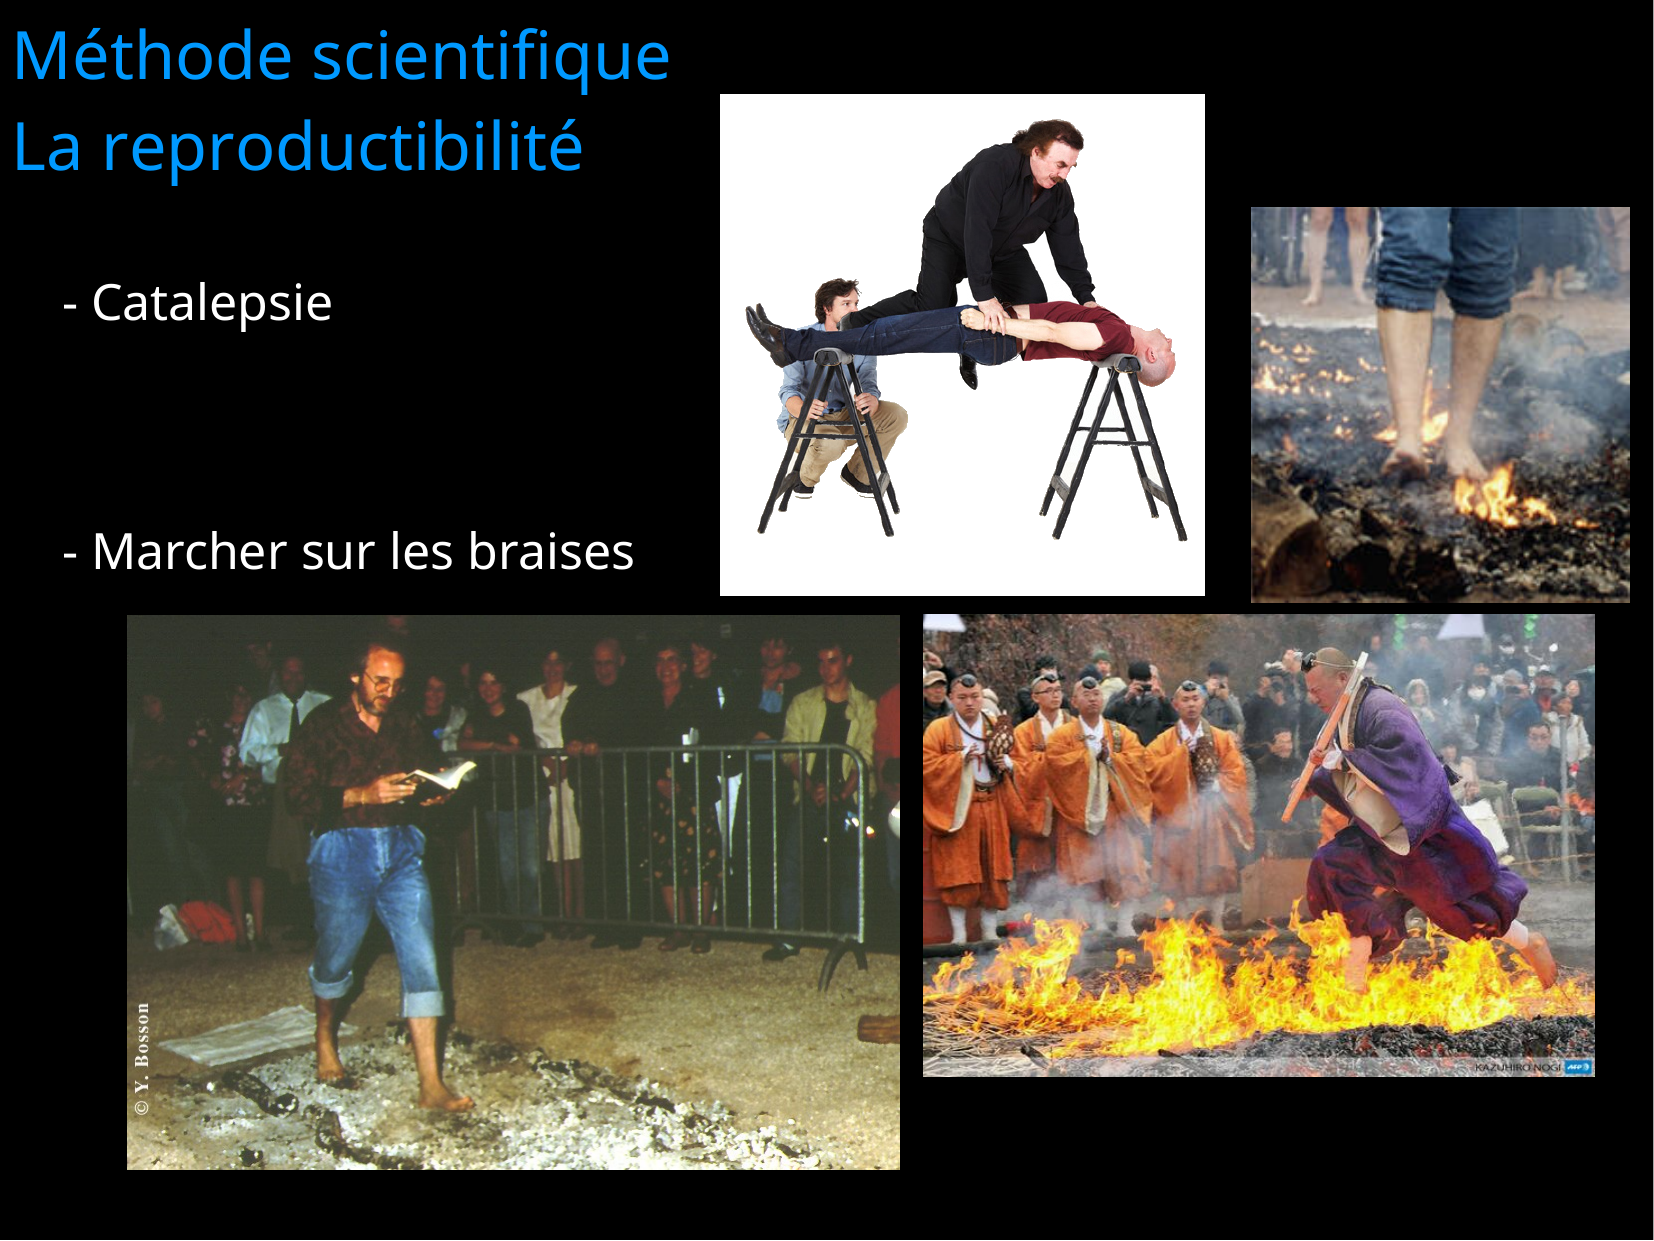

Méthode scientifique
La reproductibilité
- Catalepsie
- Marcher sur les braises